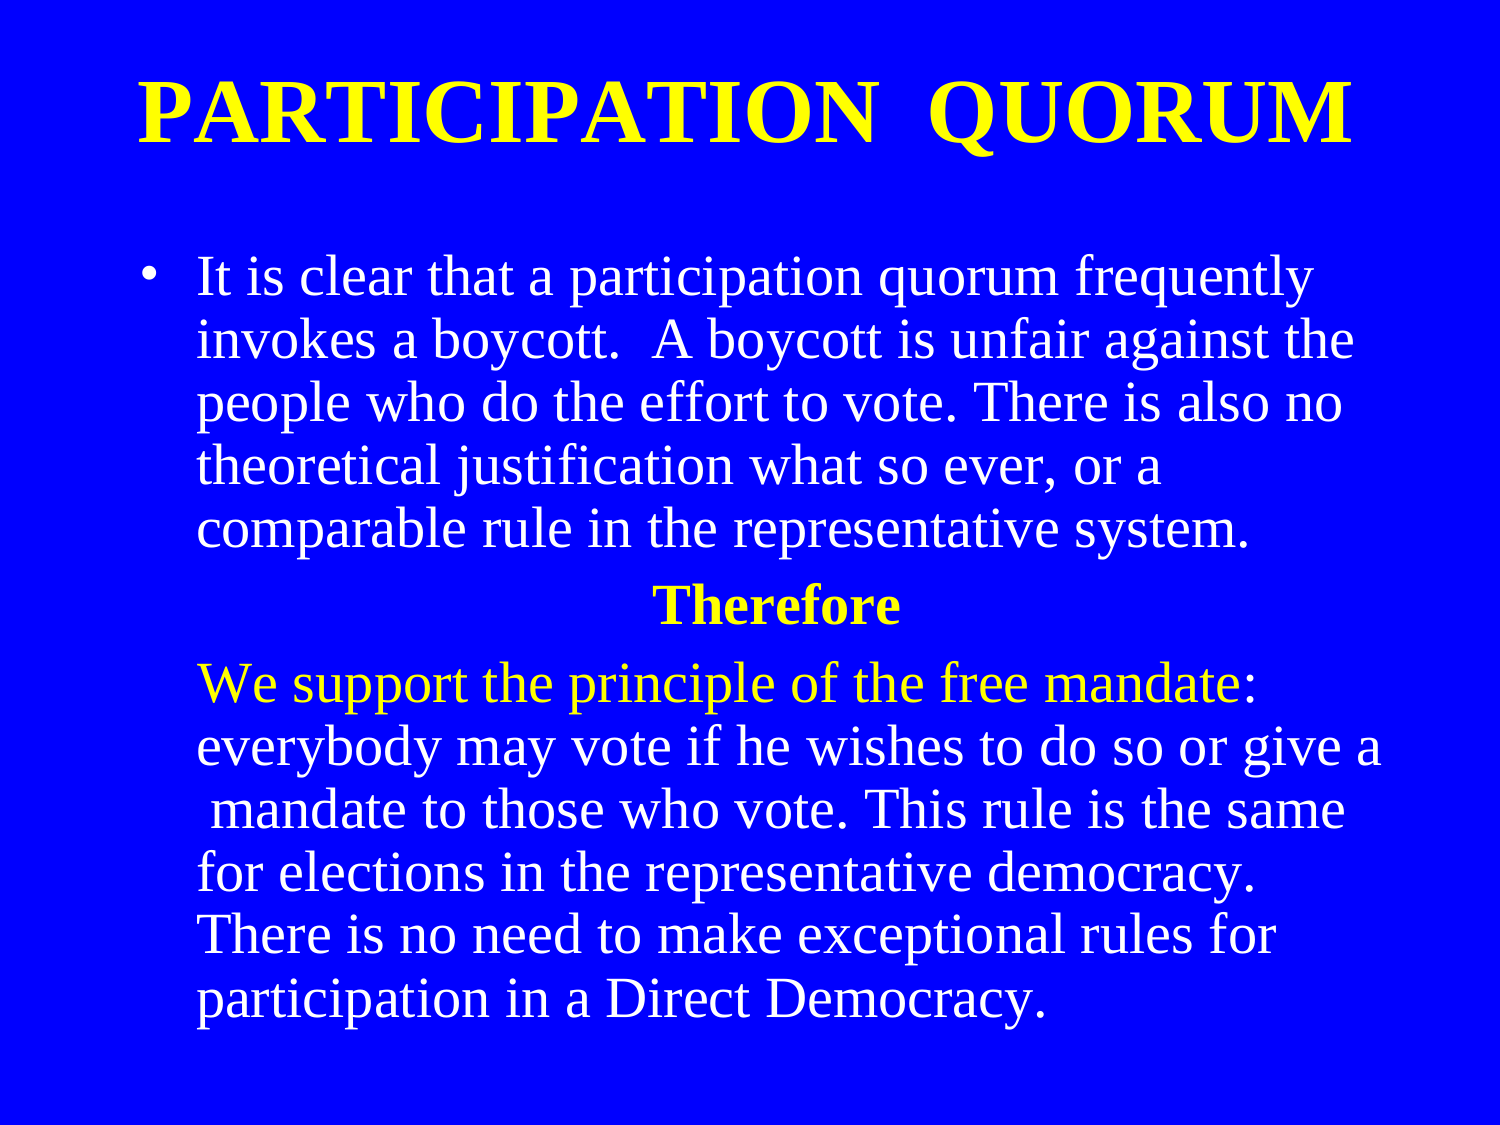

# PARTICIPATION QUORUM
It is clear that a participation quorum frequently invokes a boycott. A boycott is unfair against the people who do the effort to vote. There is also no theoretical justification what so ever, or a comparable rule in the representative system.
 Therefore
 We support the principle of the free mandate: everybody may vote if he wishes to do so or give a mandate to those who vote. This rule is the same for elections in the representative democracy. There is no need to make exceptional rules for participation in a Direct Democracy.